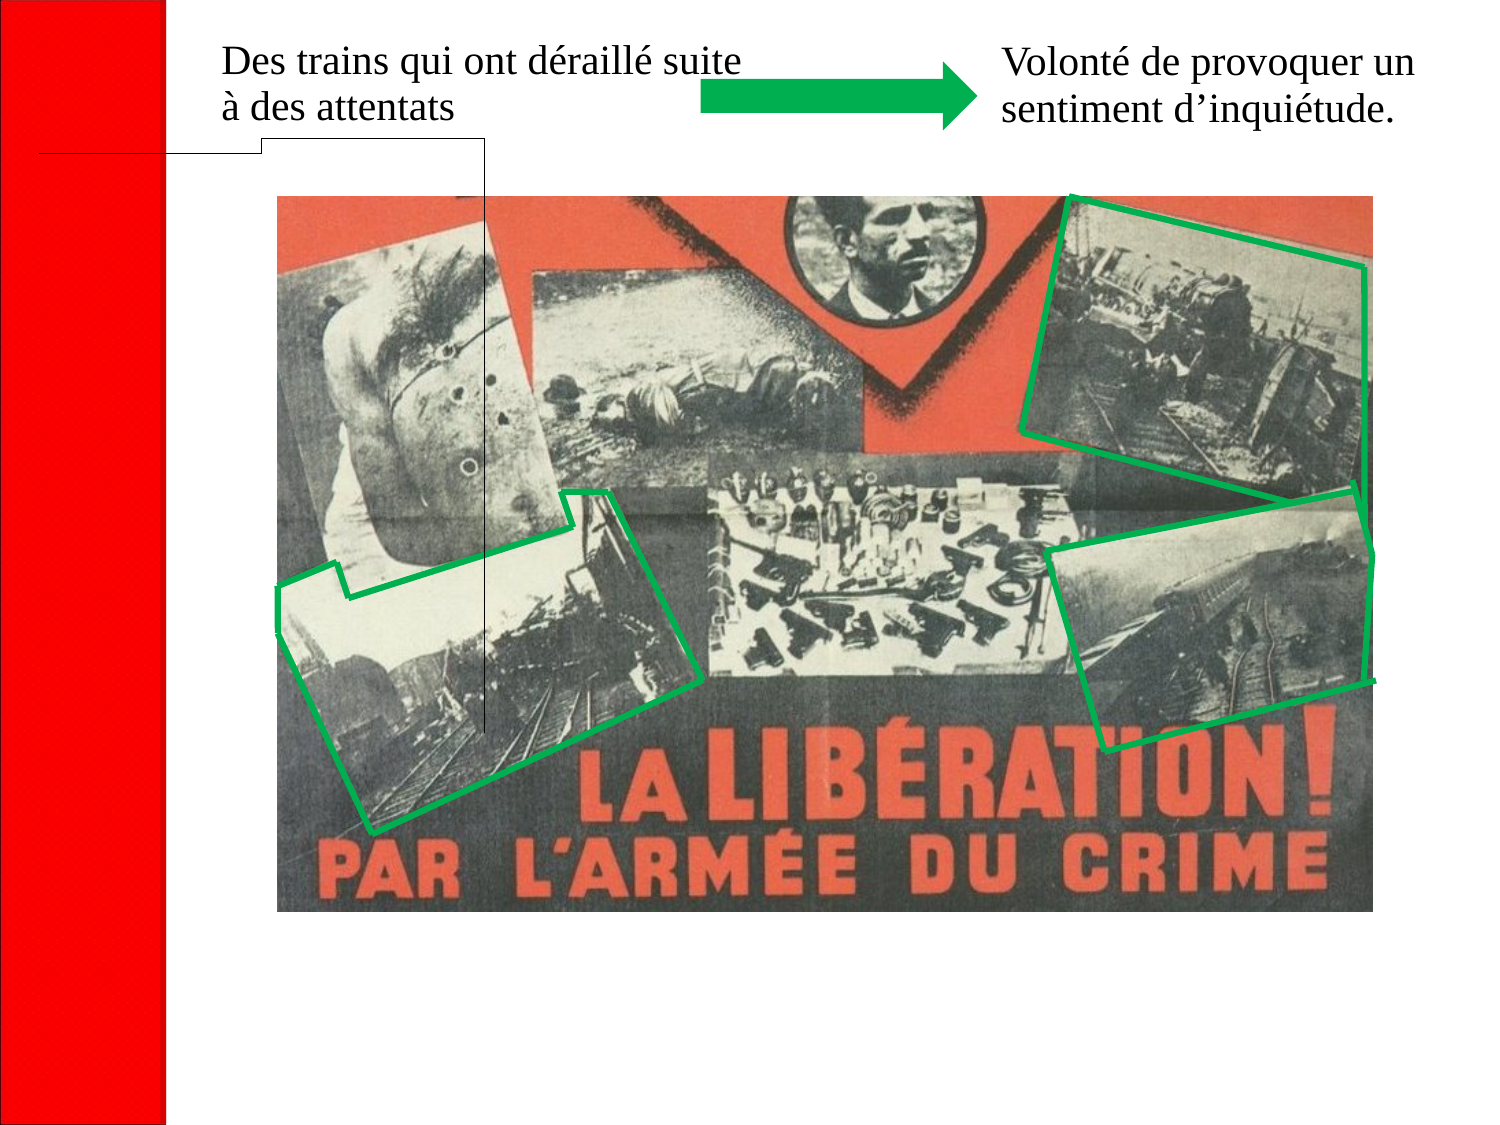

Des trains qui ont déraillé suite à des attentats
Volonté de provoquer un sentiment d’inquiétude.